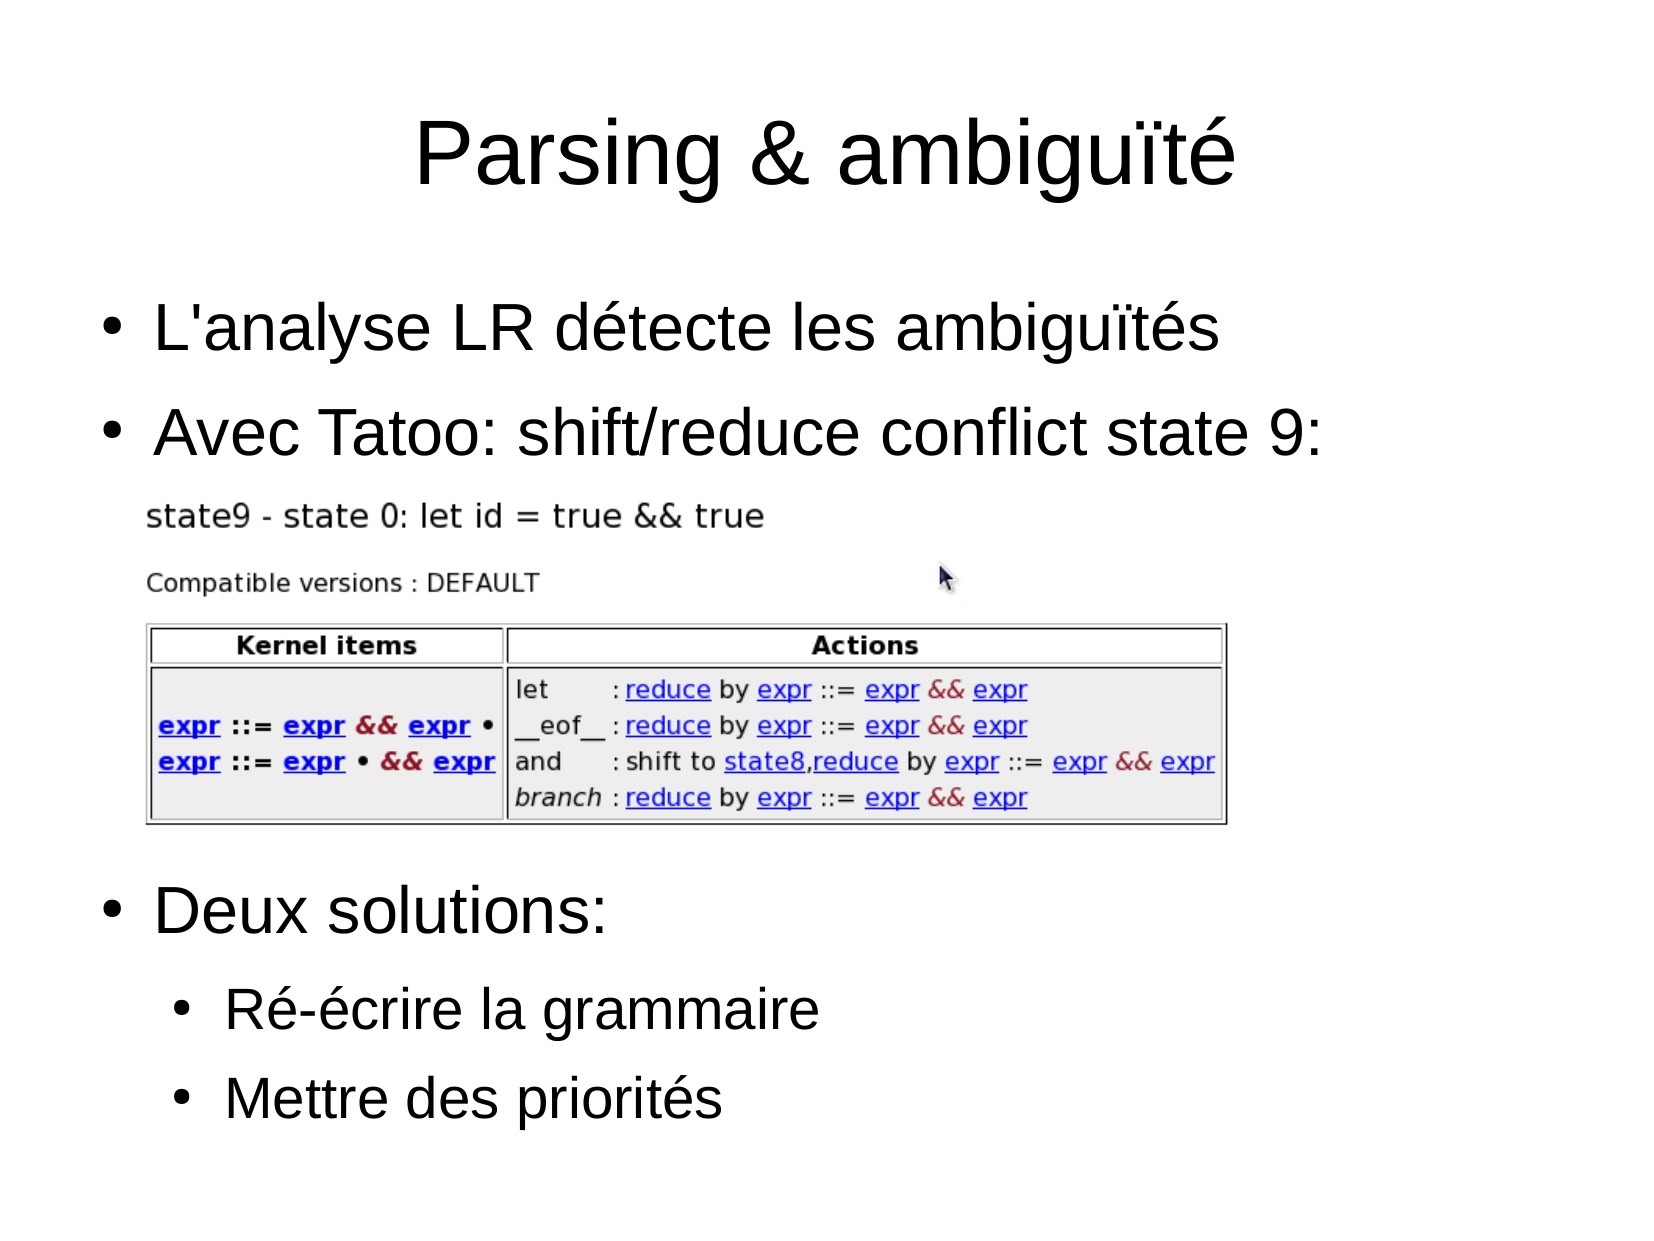

# Parsing & ambiguïté
L'analyse LR détecte les ambiguïtés
Avec Tatoo: shift/reduce conflict state 9:
Deux solutions:
Ré-écrire la grammaire
Mettre des priorités